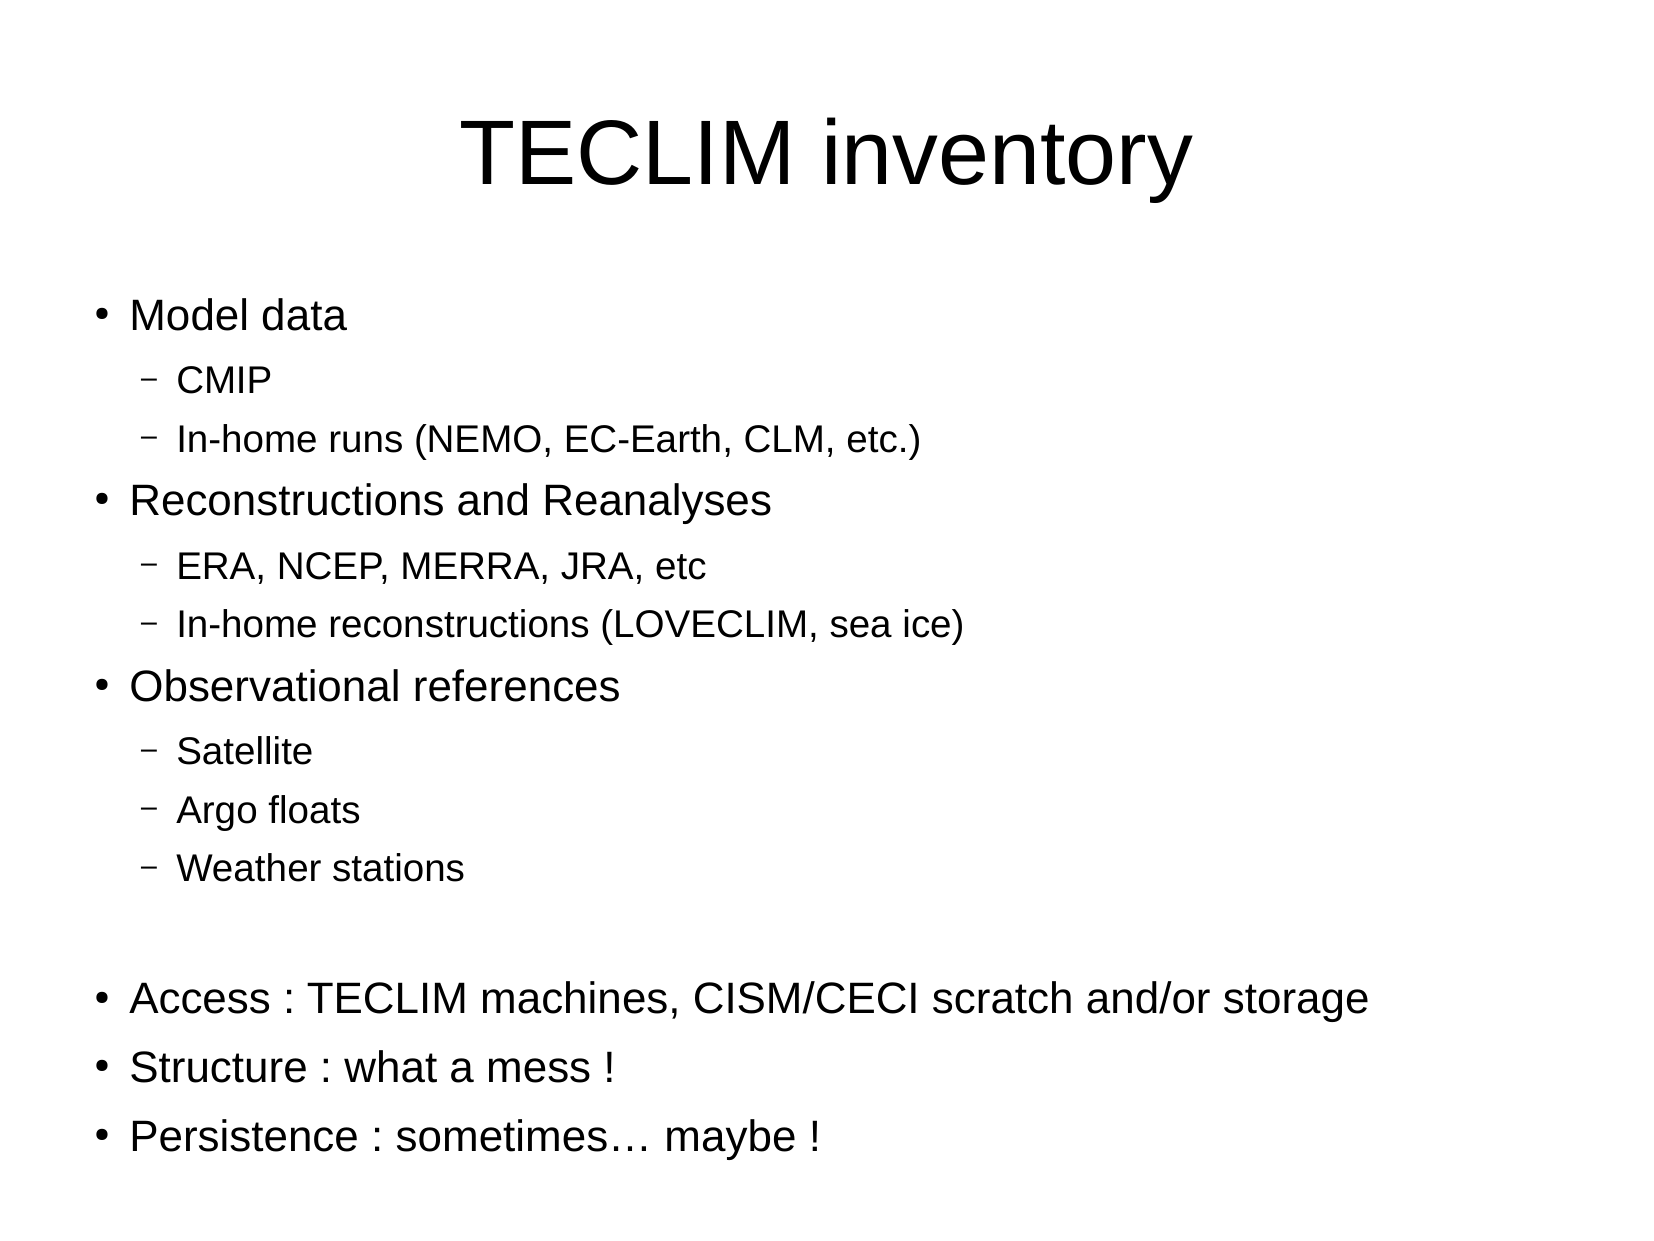

# TECLIM inventory
Model data
CMIP
In-home runs (NEMO, EC-Earth, CLM, etc.)
Reconstructions and Reanalyses
ERA, NCEP, MERRA, JRA, etc
In-home reconstructions (LOVECLIM, sea ice)
Observational references
Satellite
Argo floats
Weather stations
Access : TECLIM machines, CISM/CECI scratch and/or storage
Structure : what a mess !
Persistence : sometimes… maybe !